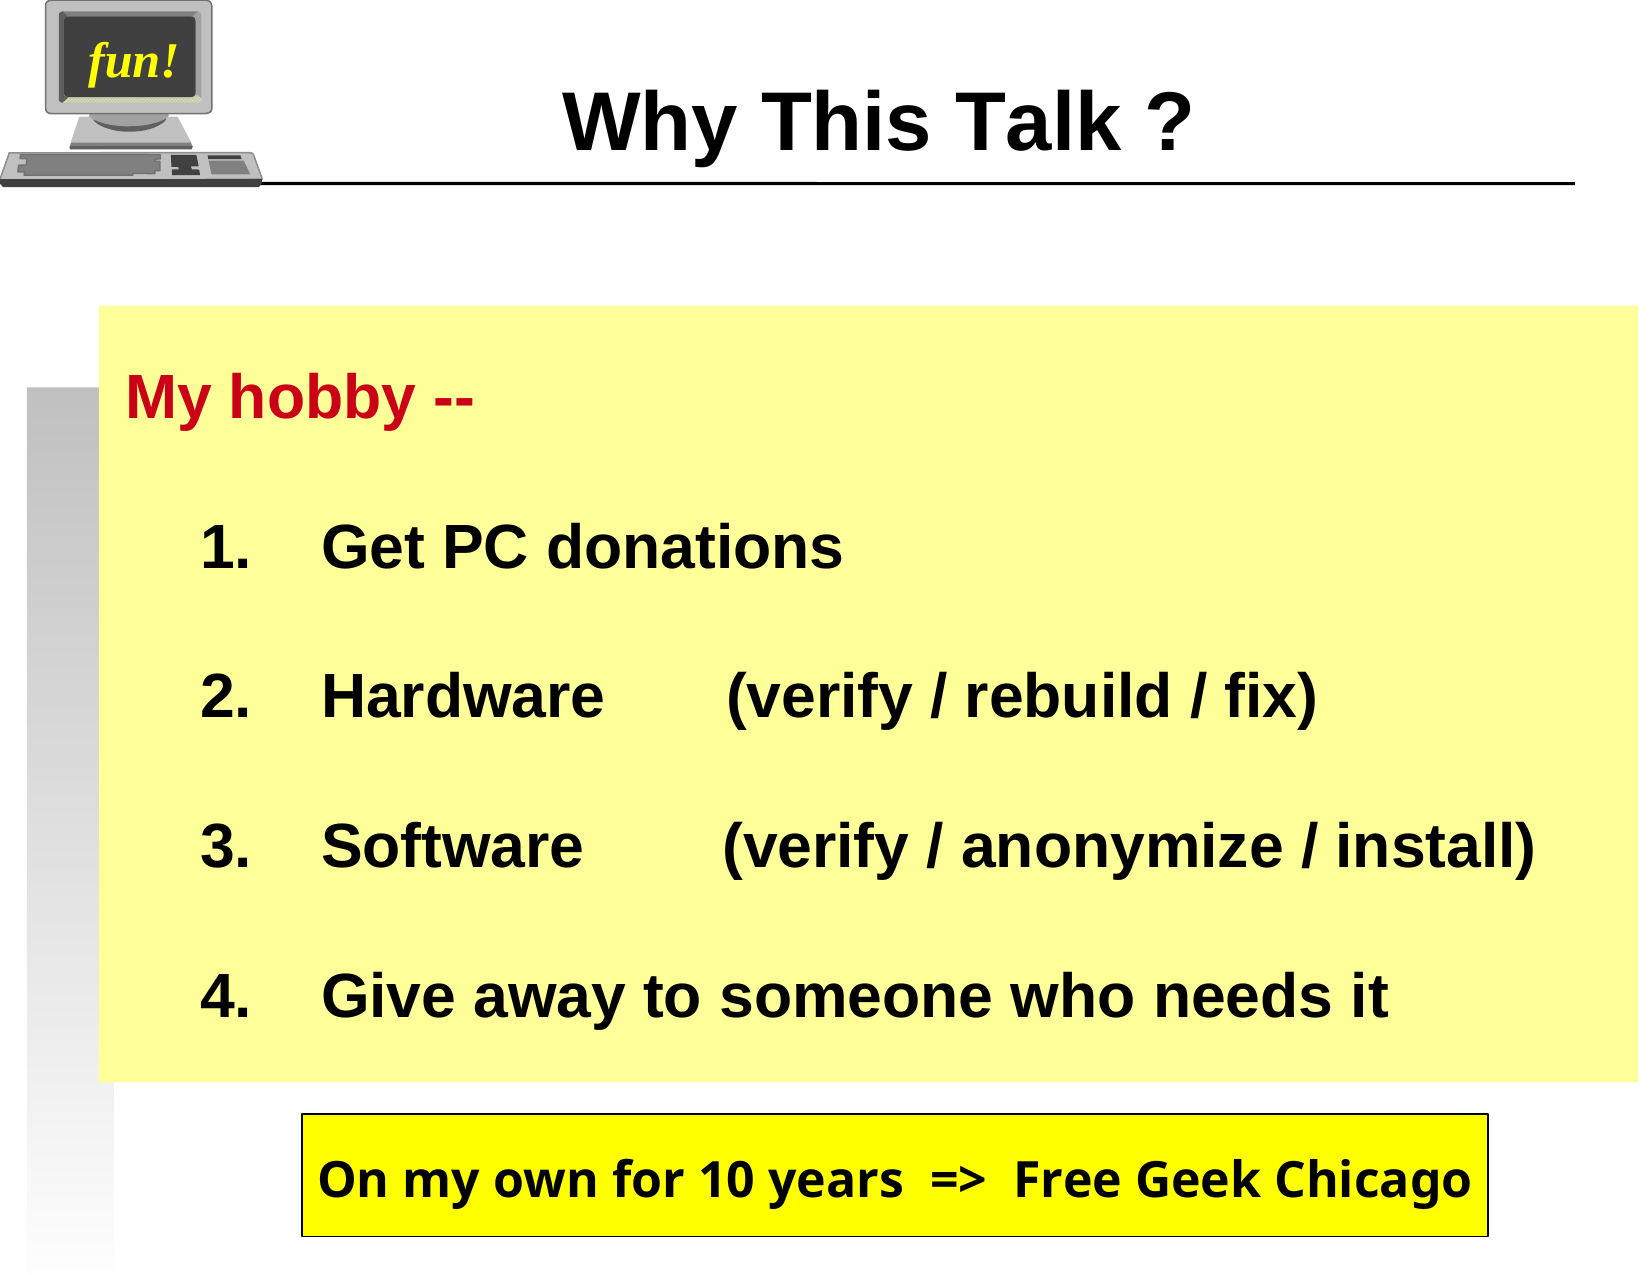

fun!
# Why This Talk ?
My hobby --
	1. Get PC donations
	2. Hardware (verify / rebuild / fix)
	3. Software (verify / anonymize / install)
	4. Give away to someone who needs it
On my own for 10 years => Free Geek Chicago